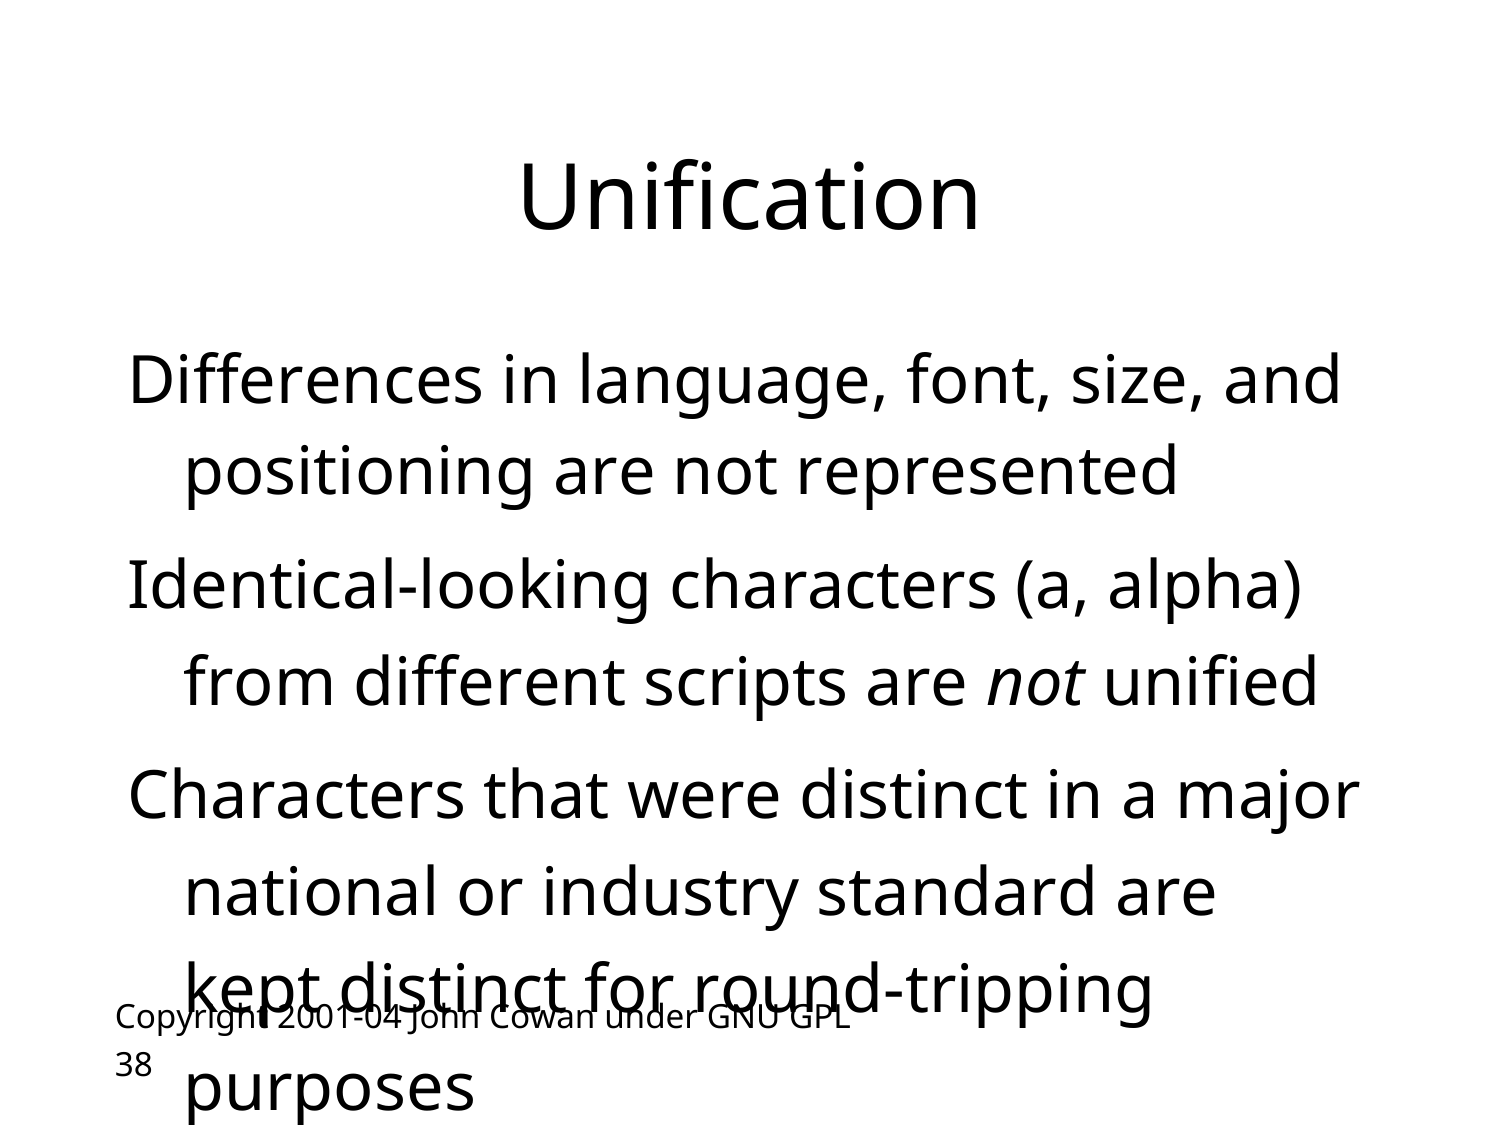

# Unification
Differences in language, font, size, and positioning are not represented
Identical-looking characters (a, alpha) from different scripts are not unified
Characters that were distinct in a major national or industry standard are kept distinct for round-tripping purposes